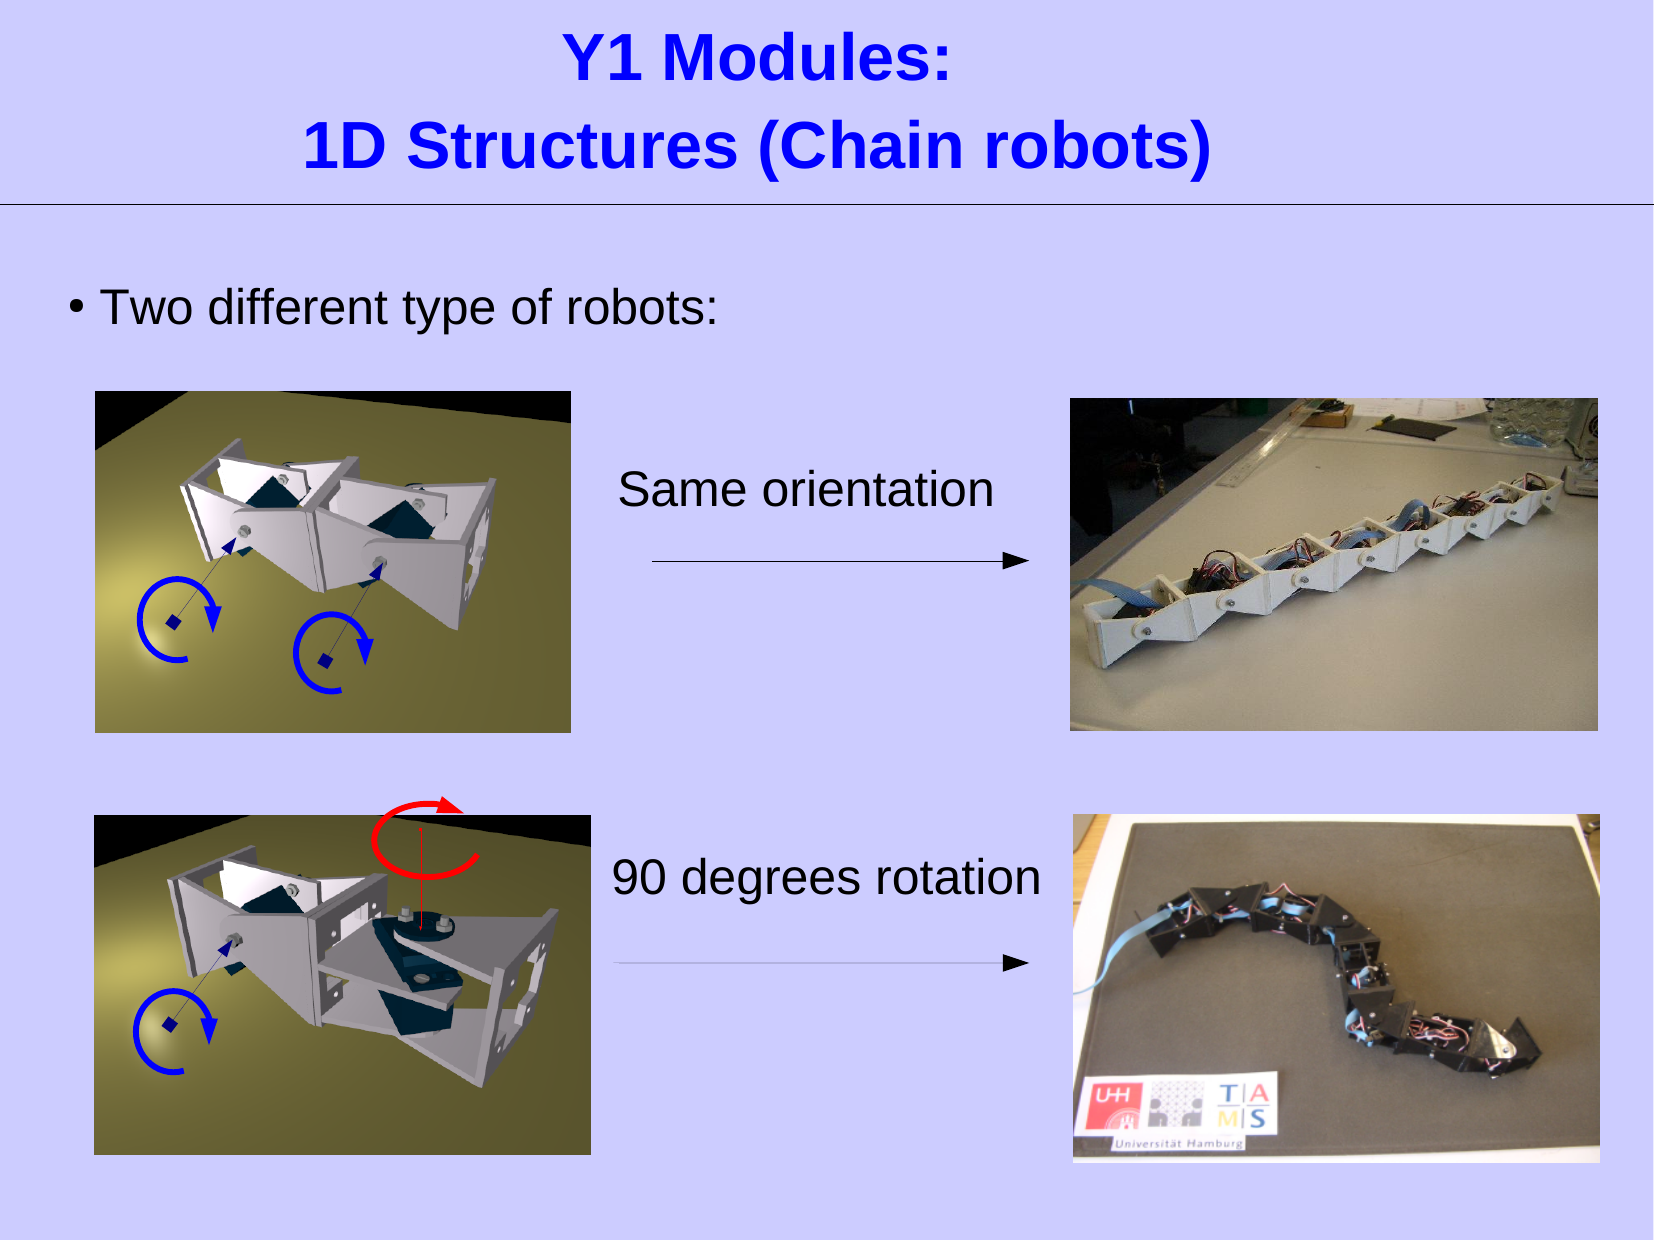

# Y1 Modules: 1D Structures (Chain robots)
 Two different type of robots:
Same orientation
90 degrees rotation